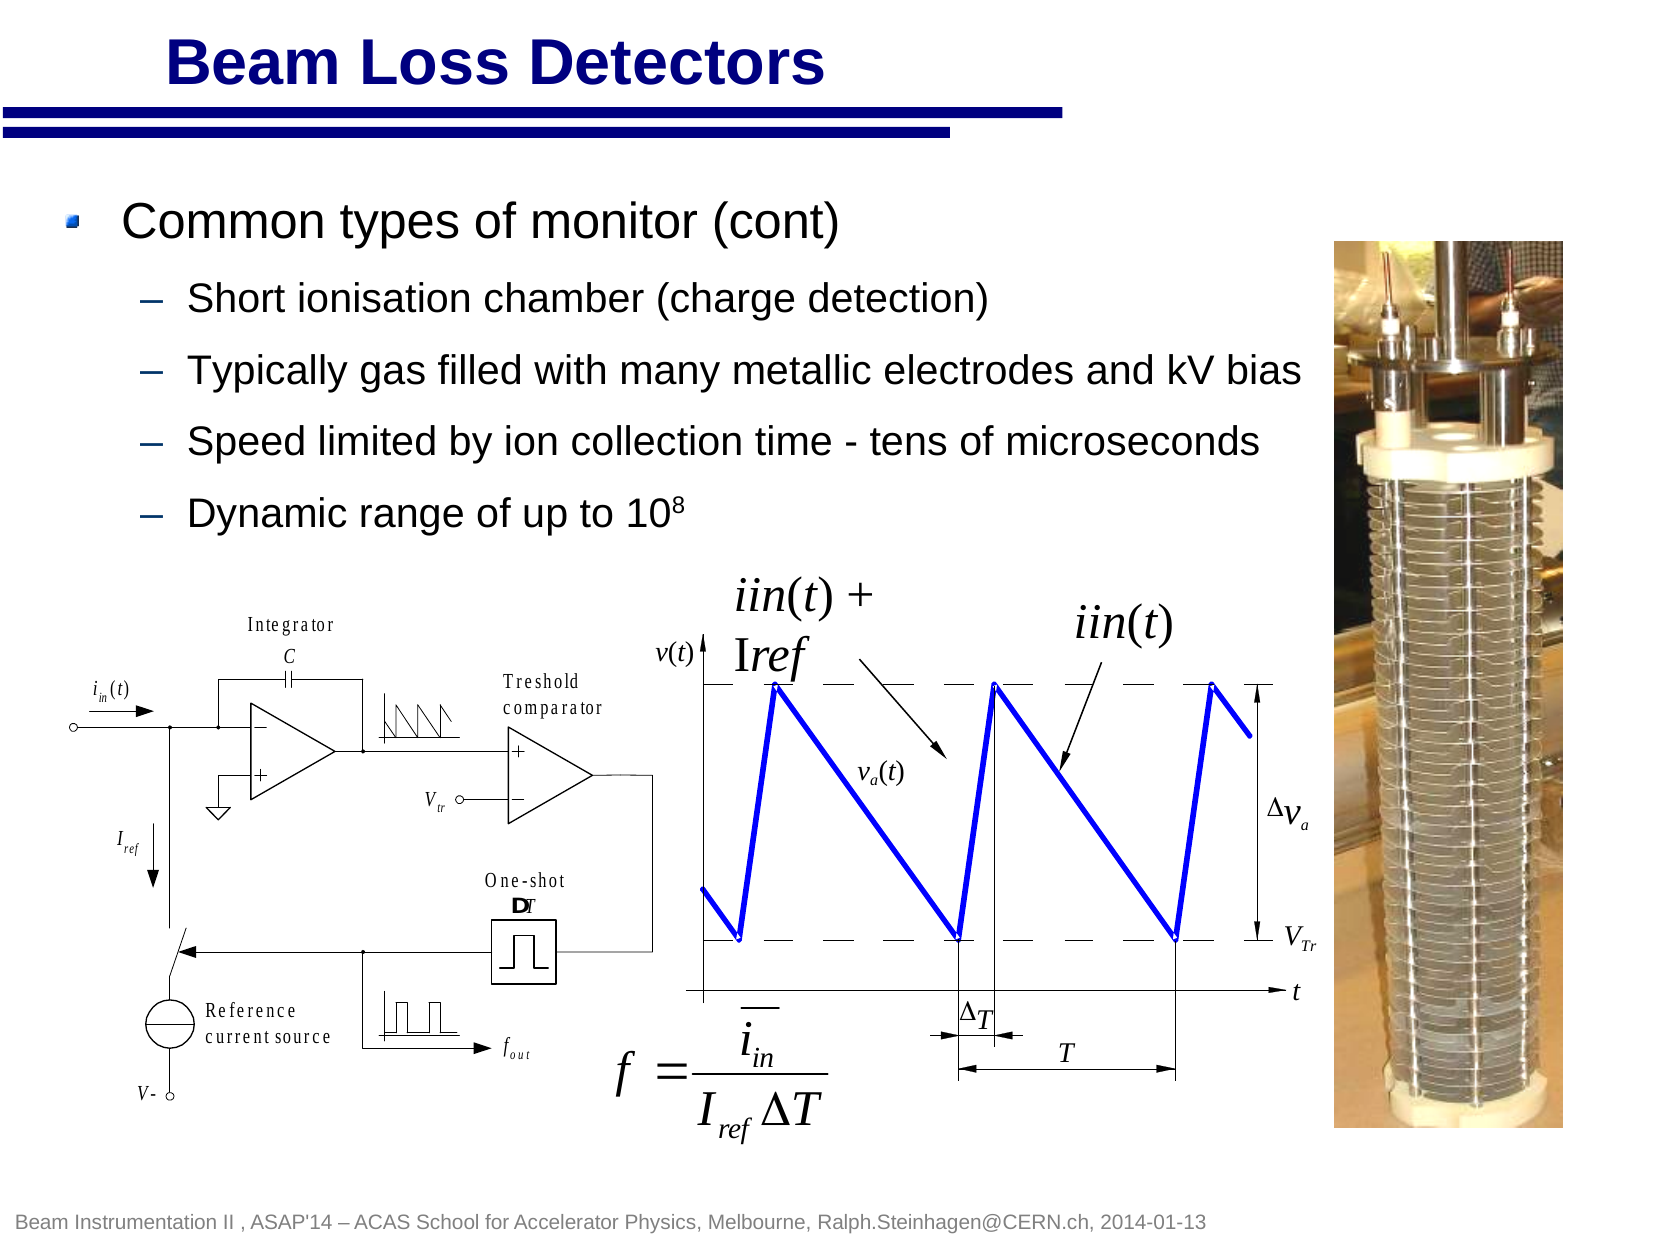

# Beam Loss Detectors
Common types of monitor (cont)
Short ionisation chamber (charge detection)
Typically gas filled with many metallic electrodes and kV bias
Speed limited by ion collection time - tens of microseconds
Dynamic range of up to 108
iin(t) + Iref
iin(t)
LHC